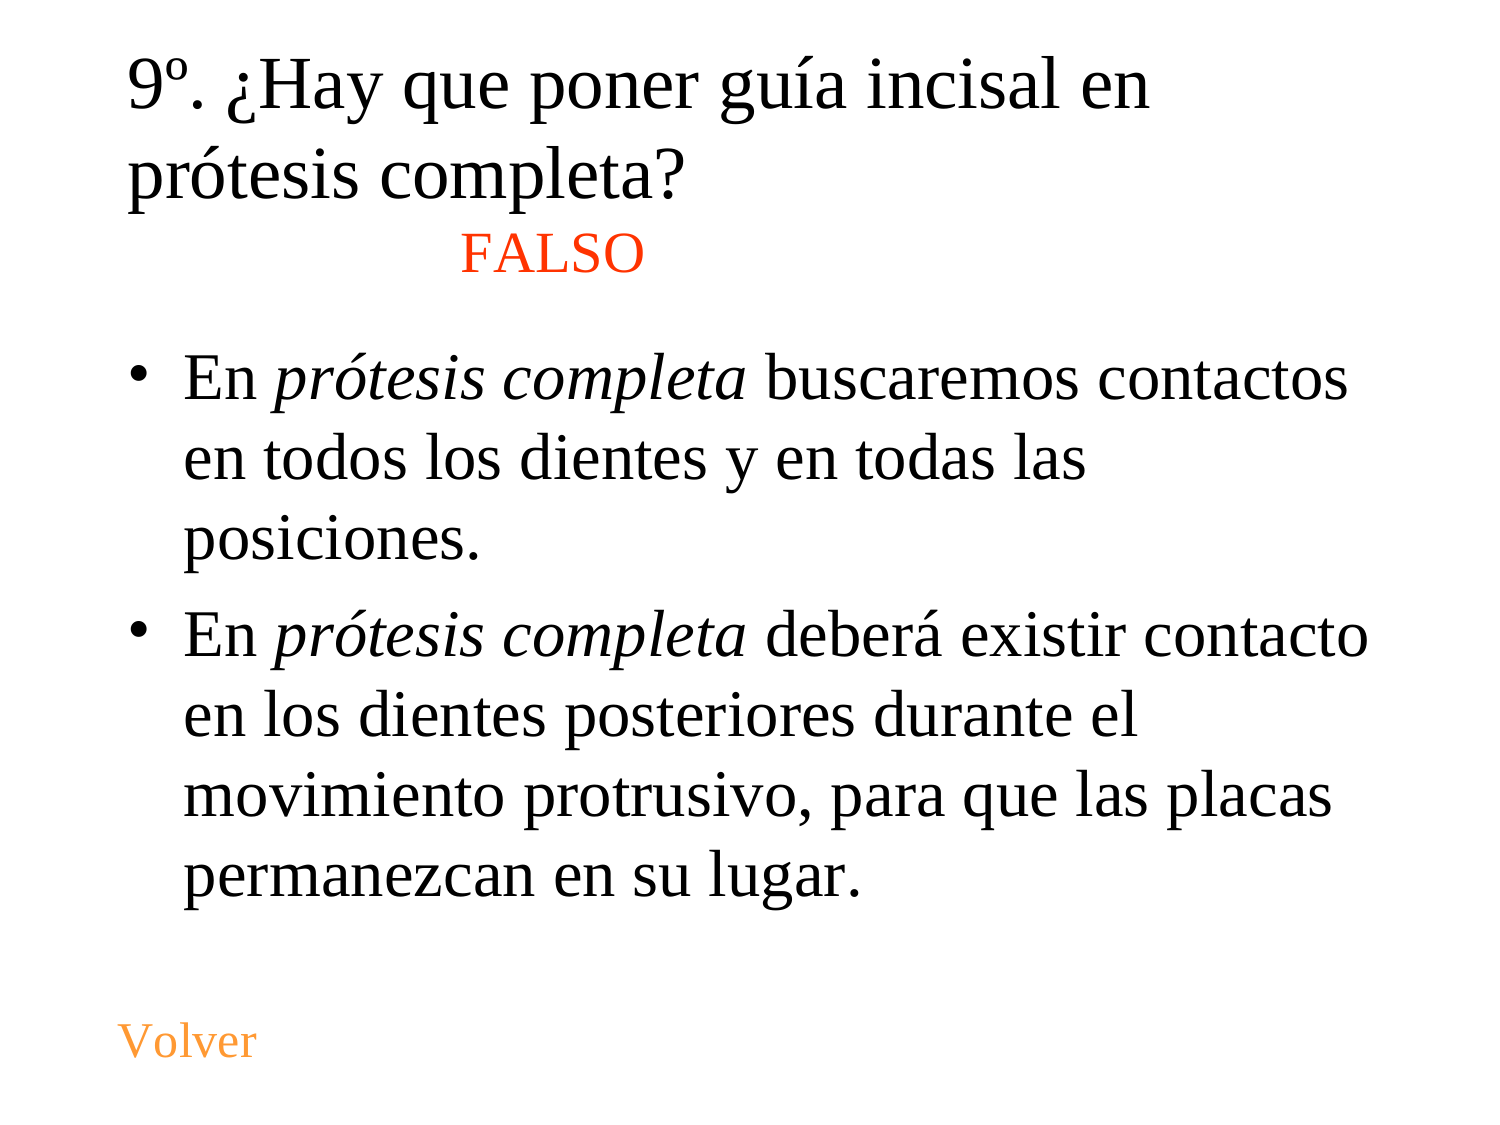

# 9º. ¿Hay que poner guía incisal en prótesis completa? FALSO
En prótesis completa buscaremos contactos en todos los dientes y en todas las posiciones.
En prótesis completa deberá existir contacto en los dientes posteriores durante el movimiento protrusivo, para que las placas permanezcan en su lugar.
Volver